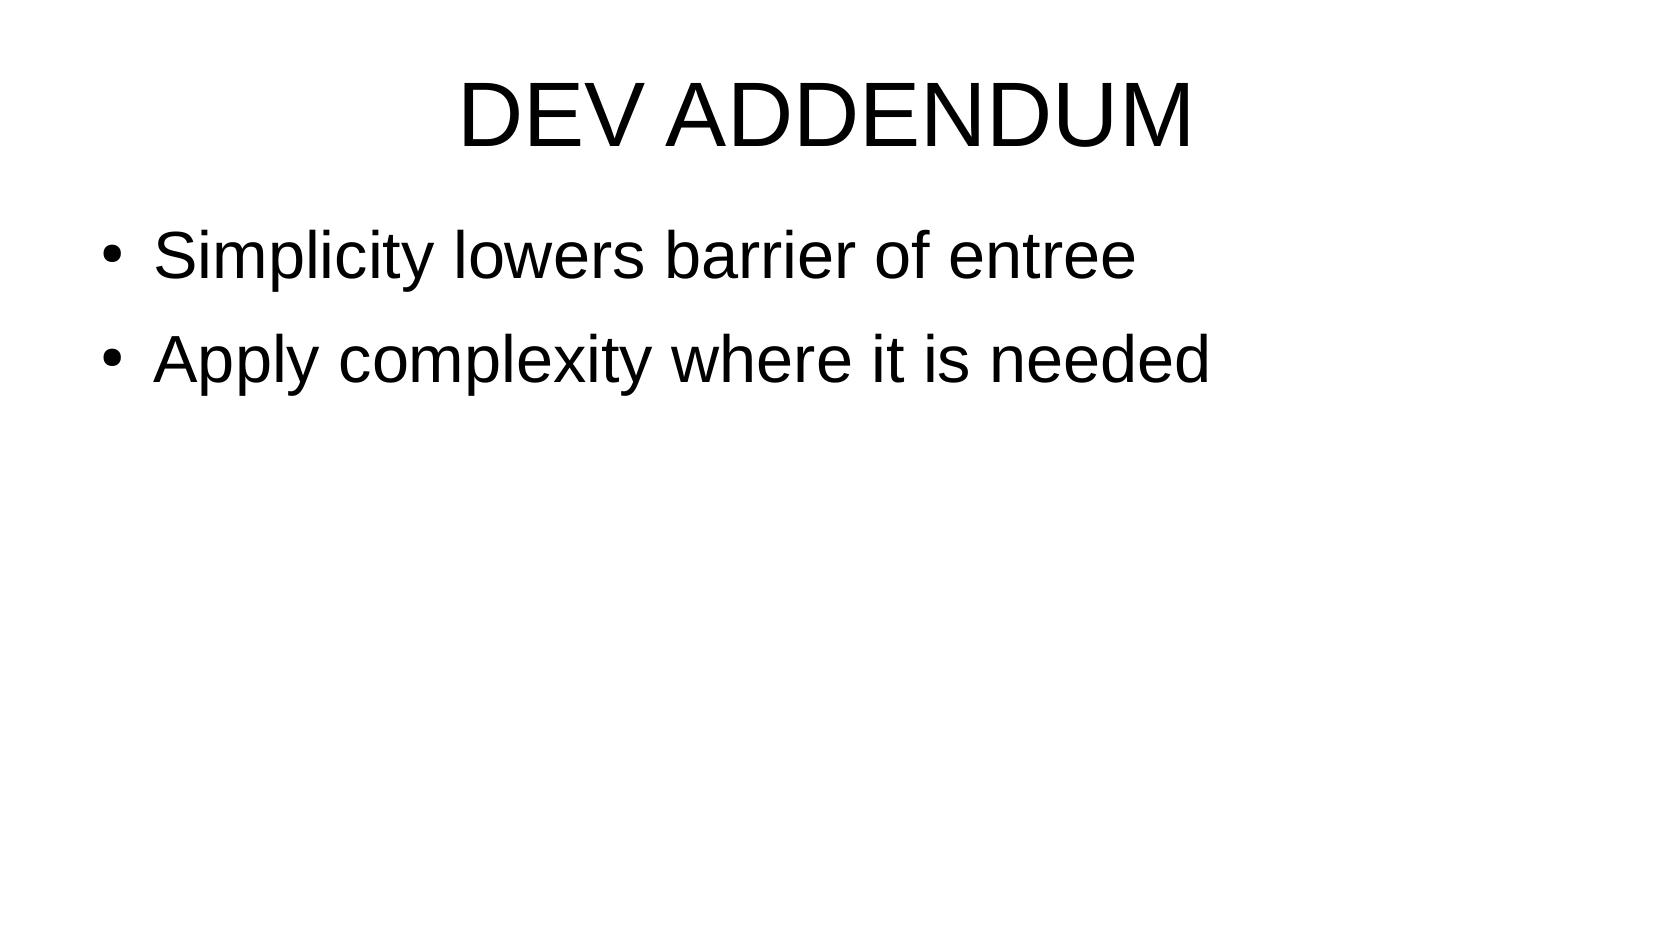

# DEV ADDENDUM
Simplicity lowers barrier of entree
Apply complexity where it is needed